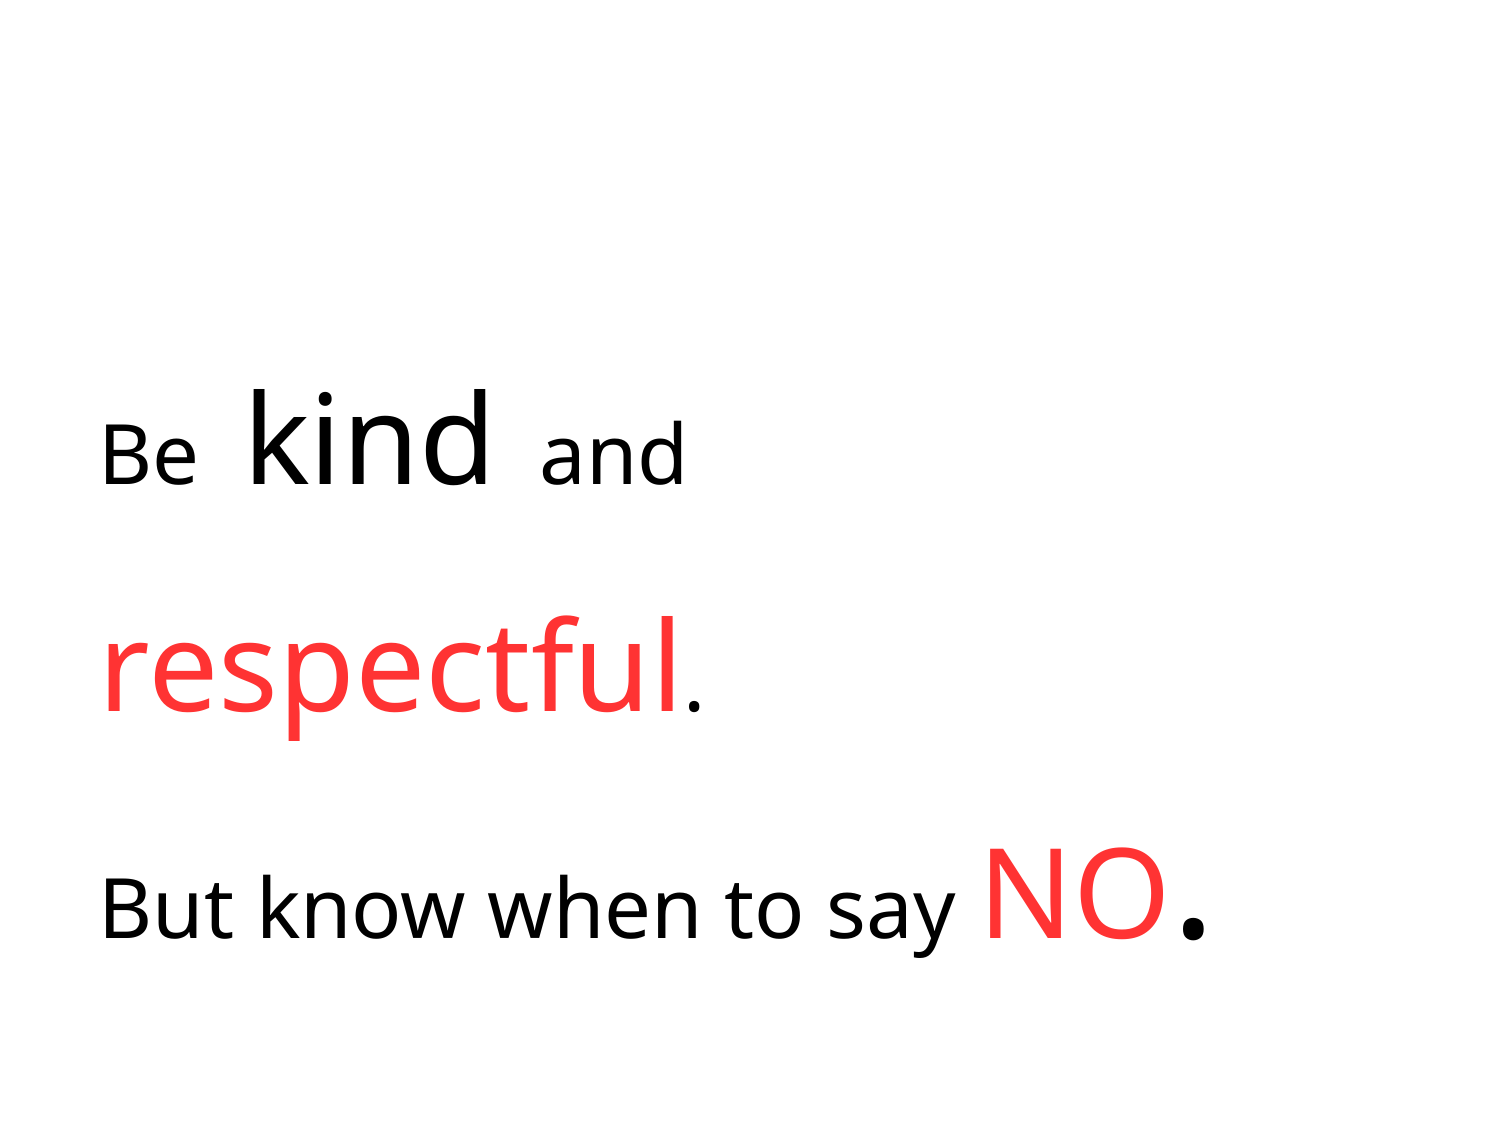

Be kind and
respectful.
But know when to say NO.